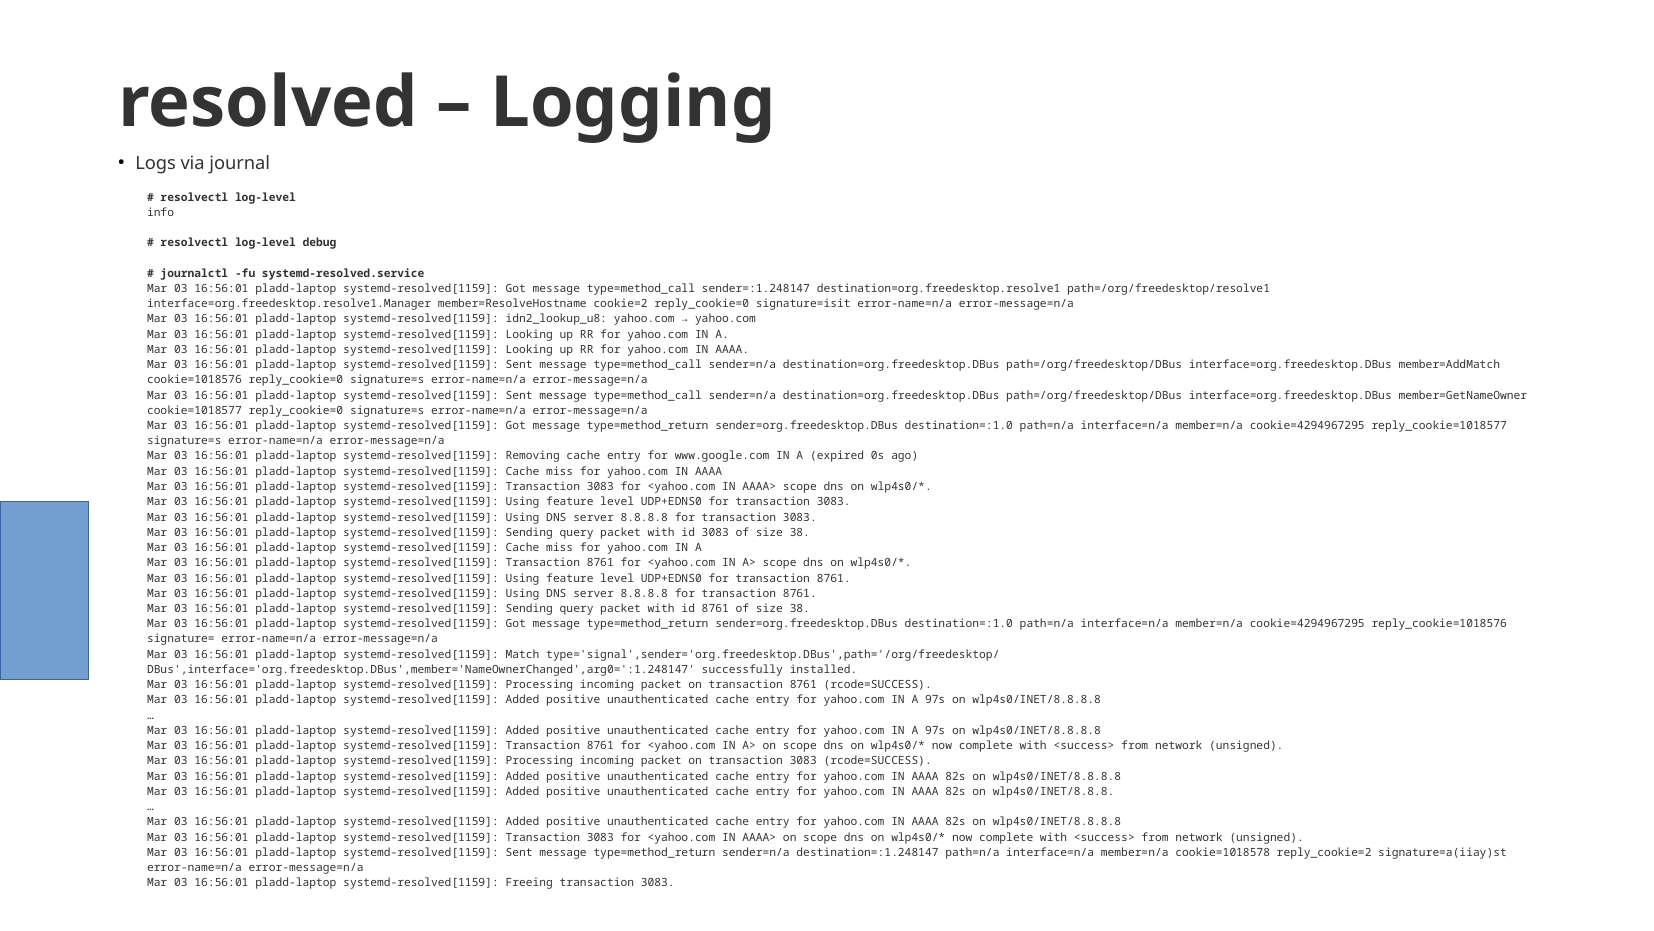

# resolved – Logging
Logs via journal
# resolvectl log-level
info
# resolvectl log-level debug
# journalctl -fu systemd-resolved.service
Mar 03 16:56:01 pladd-laptop systemd-resolved[1159]: Got message type=method_call sender=:1.248147 destination=org.freedesktop.resolve1 path=/org/freedesktop/resolve1 interface=org.freedesktop.resolve1.Manager member=ResolveHostname cookie=2 reply_cookie=0 signature=isit error-name=n/a error-message=n/a
Mar 03 16:56:01 pladd-laptop systemd-resolved[1159]: idn2_lookup_u8: yahoo.com → yahoo.com
Mar 03 16:56:01 pladd-laptop systemd-resolved[1159]: Looking up RR for yahoo.com IN A.
Mar 03 16:56:01 pladd-laptop systemd-resolved[1159]: Looking up RR for yahoo.com IN AAAA.
Mar 03 16:56:01 pladd-laptop systemd-resolved[1159]: Sent message type=method_call sender=n/a destination=org.freedesktop.DBus path=/org/freedesktop/DBus interface=org.freedesktop.DBus member=AddMatch cookie=1018576 reply_cookie=0 signature=s error-name=n/a error-message=n/a
Mar 03 16:56:01 pladd-laptop systemd-resolved[1159]: Sent message type=method_call sender=n/a destination=org.freedesktop.DBus path=/org/freedesktop/DBus interface=org.freedesktop.DBus member=GetNameOwner cookie=1018577 reply_cookie=0 signature=s error-name=n/a error-message=n/a
Mar 03 16:56:01 pladd-laptop systemd-resolved[1159]: Got message type=method_return sender=org.freedesktop.DBus destination=:1.0 path=n/a interface=n/a member=n/a cookie=4294967295 reply_cookie=1018577 signature=s error-name=n/a error-message=n/a
Mar 03 16:56:01 pladd-laptop systemd-resolved[1159]: Removing cache entry for www.google.com IN A (expired 0s ago)
Mar 03 16:56:01 pladd-laptop systemd-resolved[1159]: Cache miss for yahoo.com IN AAAA
Mar 03 16:56:01 pladd-laptop systemd-resolved[1159]: Transaction 3083 for <yahoo.com IN AAAA> scope dns on wlp4s0/*.
Mar 03 16:56:01 pladd-laptop systemd-resolved[1159]: Using feature level UDP+EDNS0 for transaction 3083.
Mar 03 16:56:01 pladd-laptop systemd-resolved[1159]: Using DNS server 8.8.8.8 for transaction 3083.
Mar 03 16:56:01 pladd-laptop systemd-resolved[1159]: Sending query packet with id 3083 of size 38.
Mar 03 16:56:01 pladd-laptop systemd-resolved[1159]: Cache miss for yahoo.com IN A
Mar 03 16:56:01 pladd-laptop systemd-resolved[1159]: Transaction 8761 for <yahoo.com IN A> scope dns on wlp4s0/*.
Mar 03 16:56:01 pladd-laptop systemd-resolved[1159]: Using feature level UDP+EDNS0 for transaction 8761.
Mar 03 16:56:01 pladd-laptop systemd-resolved[1159]: Using DNS server 8.8.8.8 for transaction 8761.
Mar 03 16:56:01 pladd-laptop systemd-resolved[1159]: Sending query packet with id 8761 of size 38.
Mar 03 16:56:01 pladd-laptop systemd-resolved[1159]: Got message type=method_return sender=org.freedesktop.DBus destination=:1.0 path=n/a interface=n/a member=n/a cookie=4294967295 reply_cookie=1018576 signature= error-name=n/a error-message=n/a
Mar 03 16:56:01 pladd-laptop systemd-resolved[1159]: Match type='signal',sender='org.freedesktop.DBus',path='/org/freedesktop/DBus',interface='org.freedesktop.DBus',member='NameOwnerChanged',arg0=':1.248147' successfully installed.
Mar 03 16:56:01 pladd-laptop systemd-resolved[1159]: Processing incoming packet on transaction 8761 (rcode=SUCCESS).
Mar 03 16:56:01 pladd-laptop systemd-resolved[1159]: Added positive unauthenticated cache entry for yahoo.com IN A 97s on wlp4s0/INET/8.8.8.8
…
Mar 03 16:56:01 pladd-laptop systemd-resolved[1159]: Added positive unauthenticated cache entry for yahoo.com IN A 97s on wlp4s0/INET/8.8.8.8
Mar 03 16:56:01 pladd-laptop systemd-resolved[1159]: Transaction 8761 for <yahoo.com IN A> on scope dns on wlp4s0/* now complete with <success> from network (unsigned).
Mar 03 16:56:01 pladd-laptop systemd-resolved[1159]: Processing incoming packet on transaction 3083 (rcode=SUCCESS).
Mar 03 16:56:01 pladd-laptop systemd-resolved[1159]: Added positive unauthenticated cache entry for yahoo.com IN AAAA 82s on wlp4s0/INET/8.8.8.8
Mar 03 16:56:01 pladd-laptop systemd-resolved[1159]: Added positive unauthenticated cache entry for yahoo.com IN AAAA 82s on wlp4s0/INET/8.8.8.
…
Mar 03 16:56:01 pladd-laptop systemd-resolved[1159]: Added positive unauthenticated cache entry for yahoo.com IN AAAA 82s on wlp4s0/INET/8.8.8.8
Mar 03 16:56:01 pladd-laptop systemd-resolved[1159]: Transaction 3083 for <yahoo.com IN AAAA> on scope dns on wlp4s0/* now complete with <success> from network (unsigned).
Mar 03 16:56:01 pladd-laptop systemd-resolved[1159]: Sent message type=method_return sender=n/a destination=:1.248147 path=n/a interface=n/a member=n/a cookie=1018578 reply_cookie=2 signature=a(iiay)st error-name=n/a error-message=n/a
Mar 03 16:56:01 pladd-laptop systemd-resolved[1159]: Freeing transaction 3083.